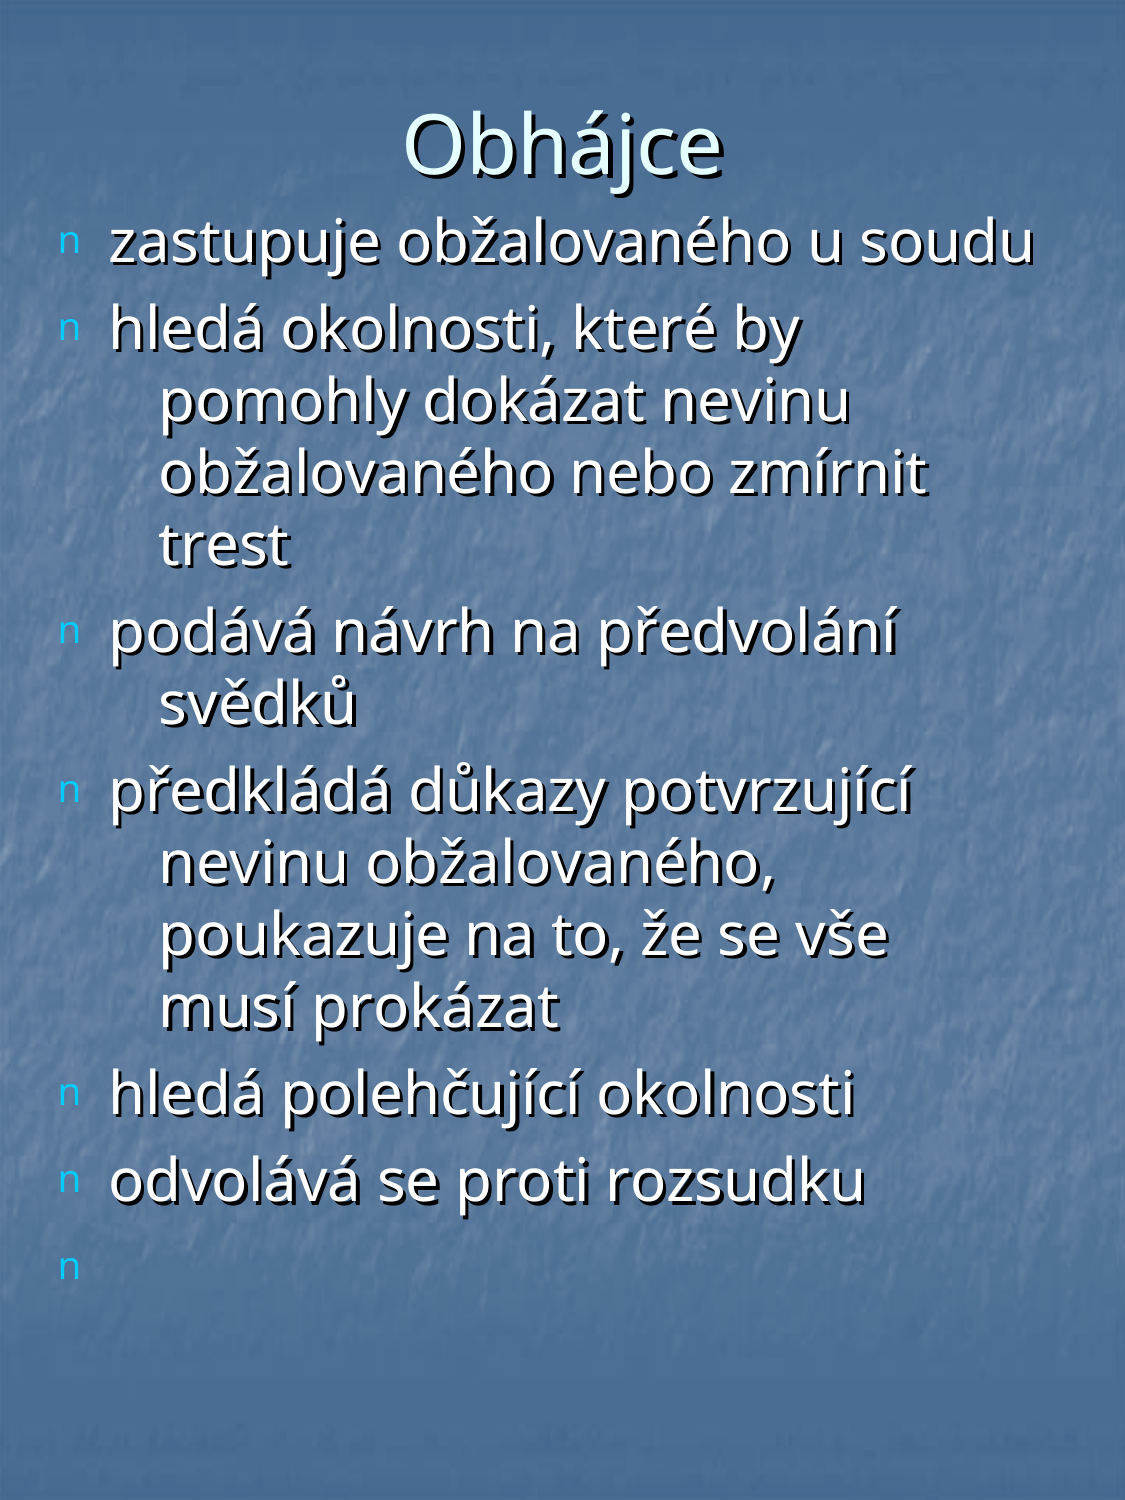

# Obhájce
zastupuje obžalovaného u soudu
hledá okolnosti, které by pomohly dokázat nevinu obžalovaného nebo zmírnit trest
podává návrh na předvolání svědků
předkládá důkazy potvrzující nevinu obžalovaného, poukazuje na to, že se vše musí prokázat
hledá polehčující okolnosti
odvolává se proti rozsudku